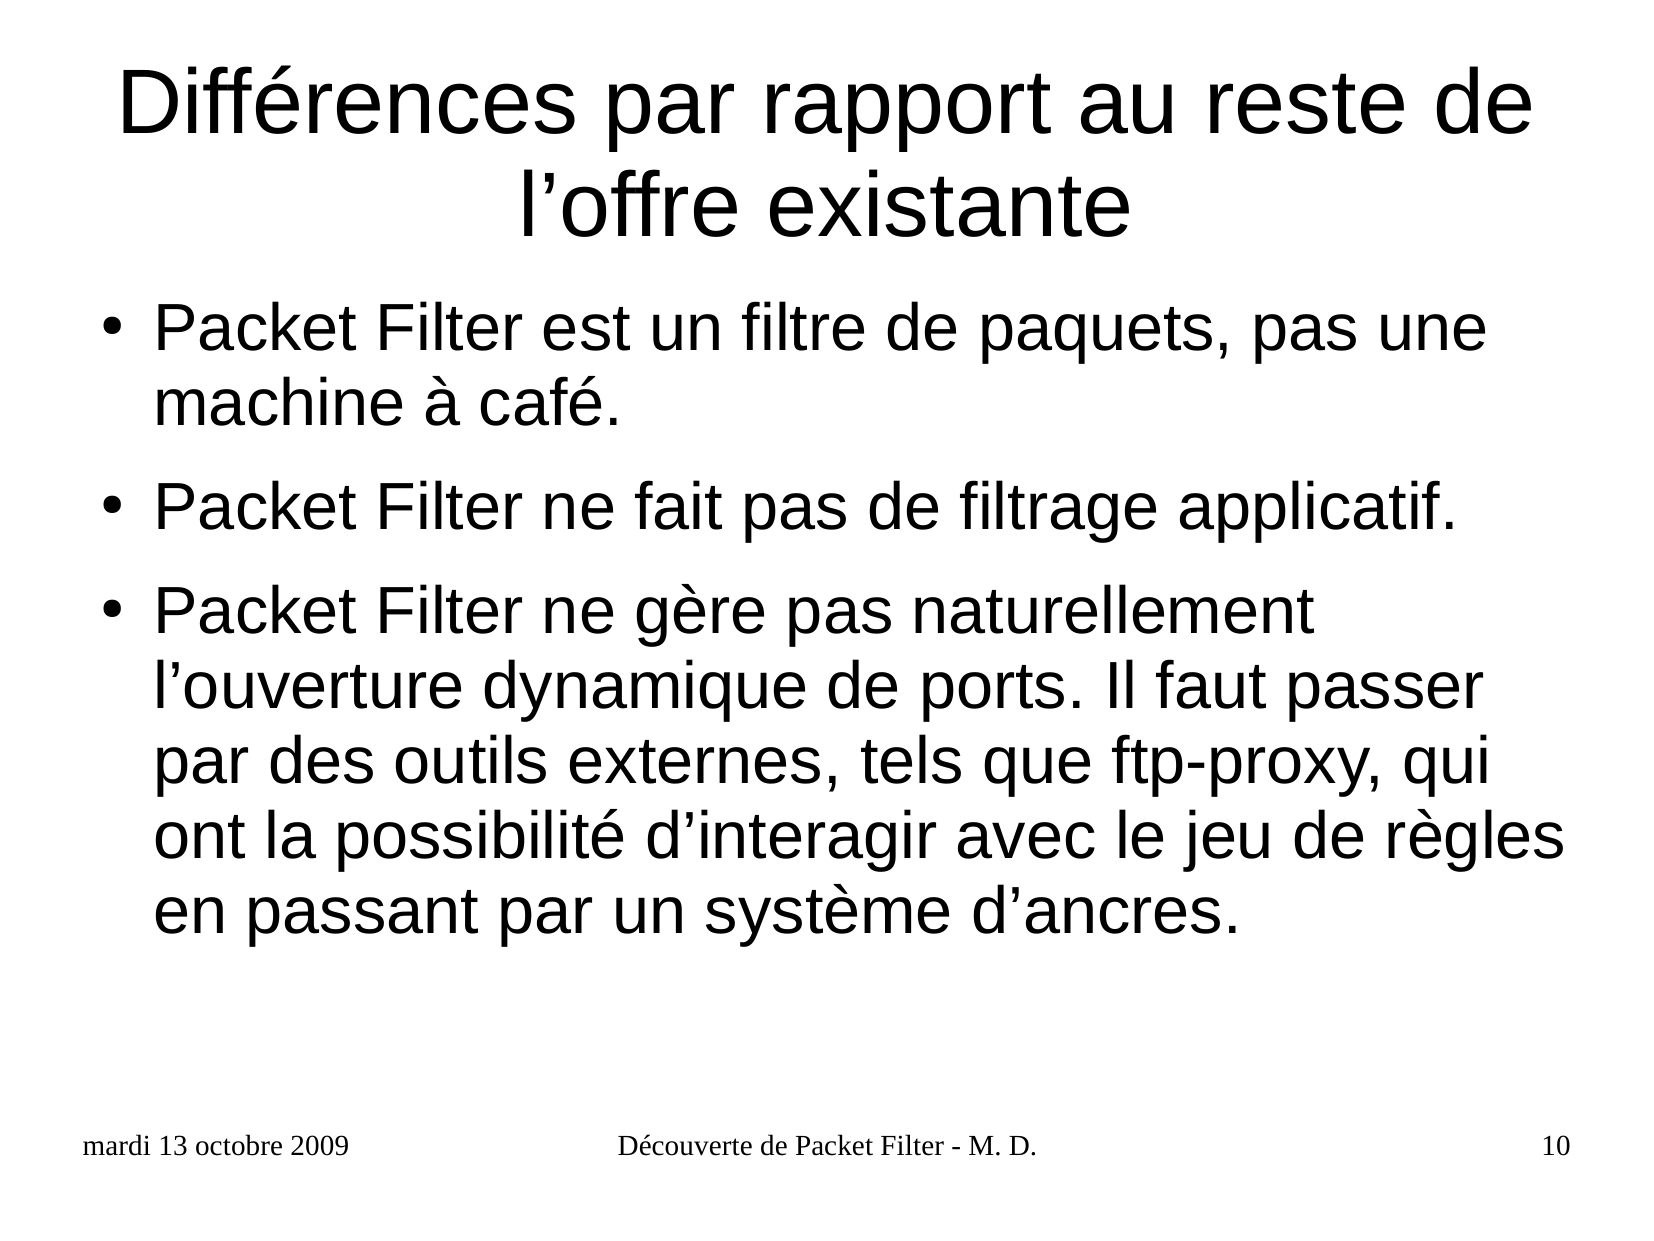

# Différences par rapport au reste de l’offre existante
Packet Filter est un filtre de paquets, pas une machine à café.
Packet Filter ne fait pas de filtrage applicatif.
Packet Filter ne gère pas naturellement l’ouverture dynamique de ports. Il faut passer par des outils externes, tels que ftp-proxy, qui ont la possibilité d’interagir avec le jeu de règles en passant par un système d’ancres.
mardi 13 octobre 2009
Découverte de Packet Filter - M. D.
10